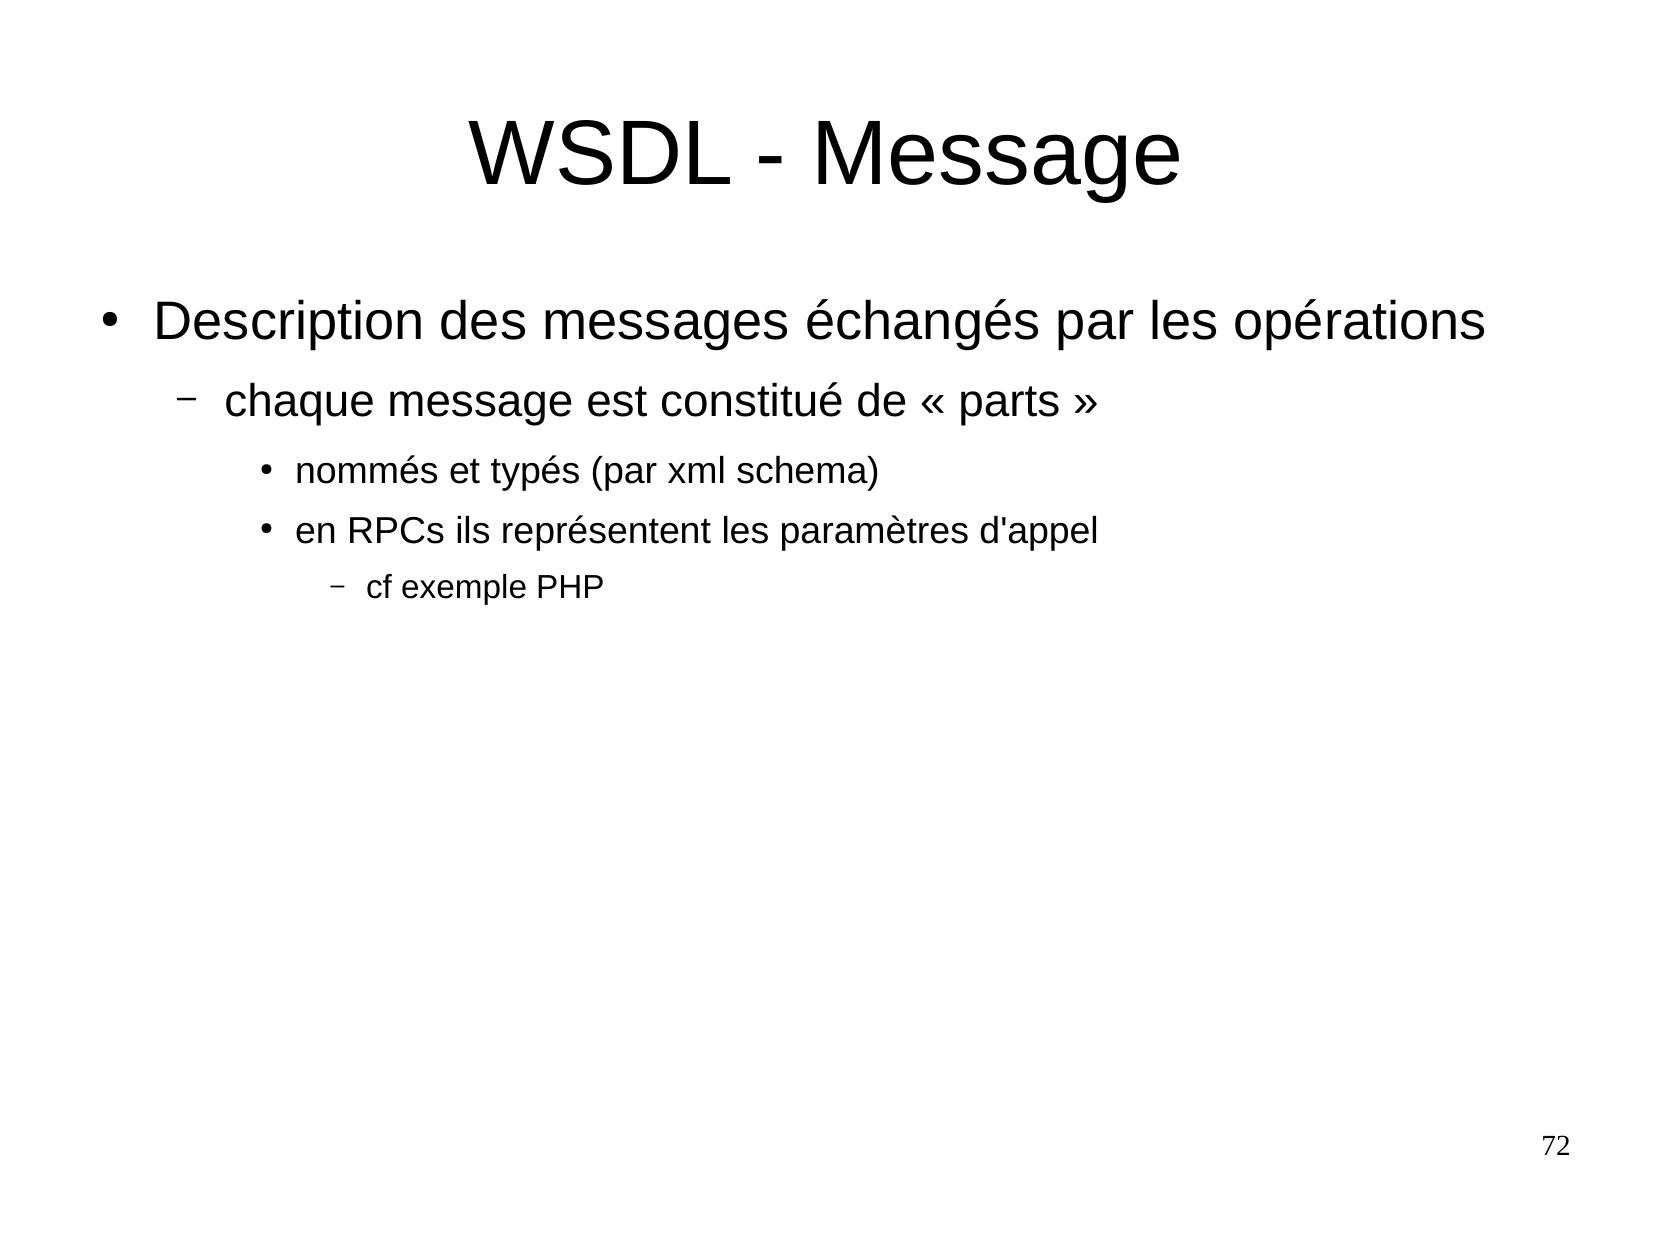

# WSDL - Message
Description des messages échangés par les opérations
chaque message est constitué de « parts »
nommés et typés (par xml schema)
en RPCs ils représentent les paramètres d'appel
cf exemple PHP
72